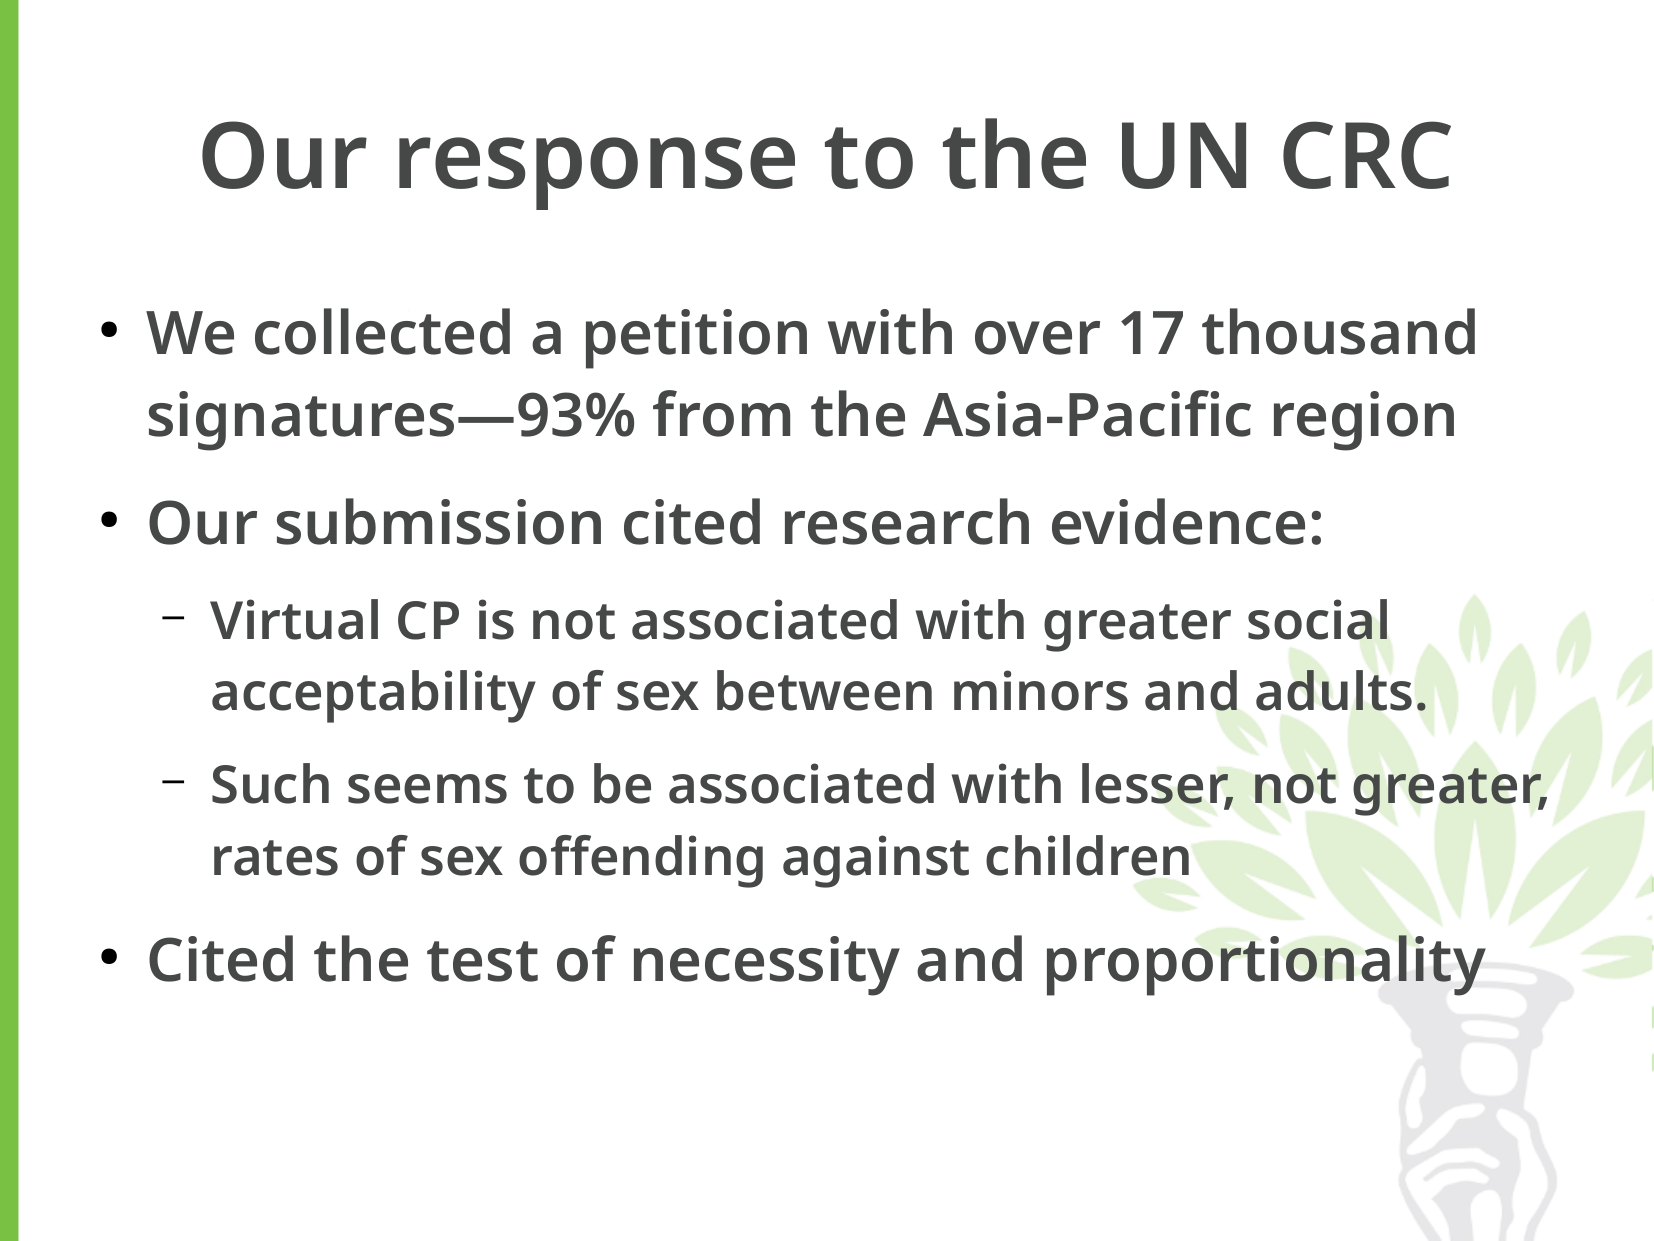

# Our response to the UN CRC
We collected a petition with over 17 thousand signatures—93% from the Asia-Pacific region
Our submission cited research evidence:
Virtual CP is not associated with greater social acceptability of sex between minors and adults.
Such seems to be associated with lesser, not greater, rates of sex offending against children
Cited the test of necessity and proportionality